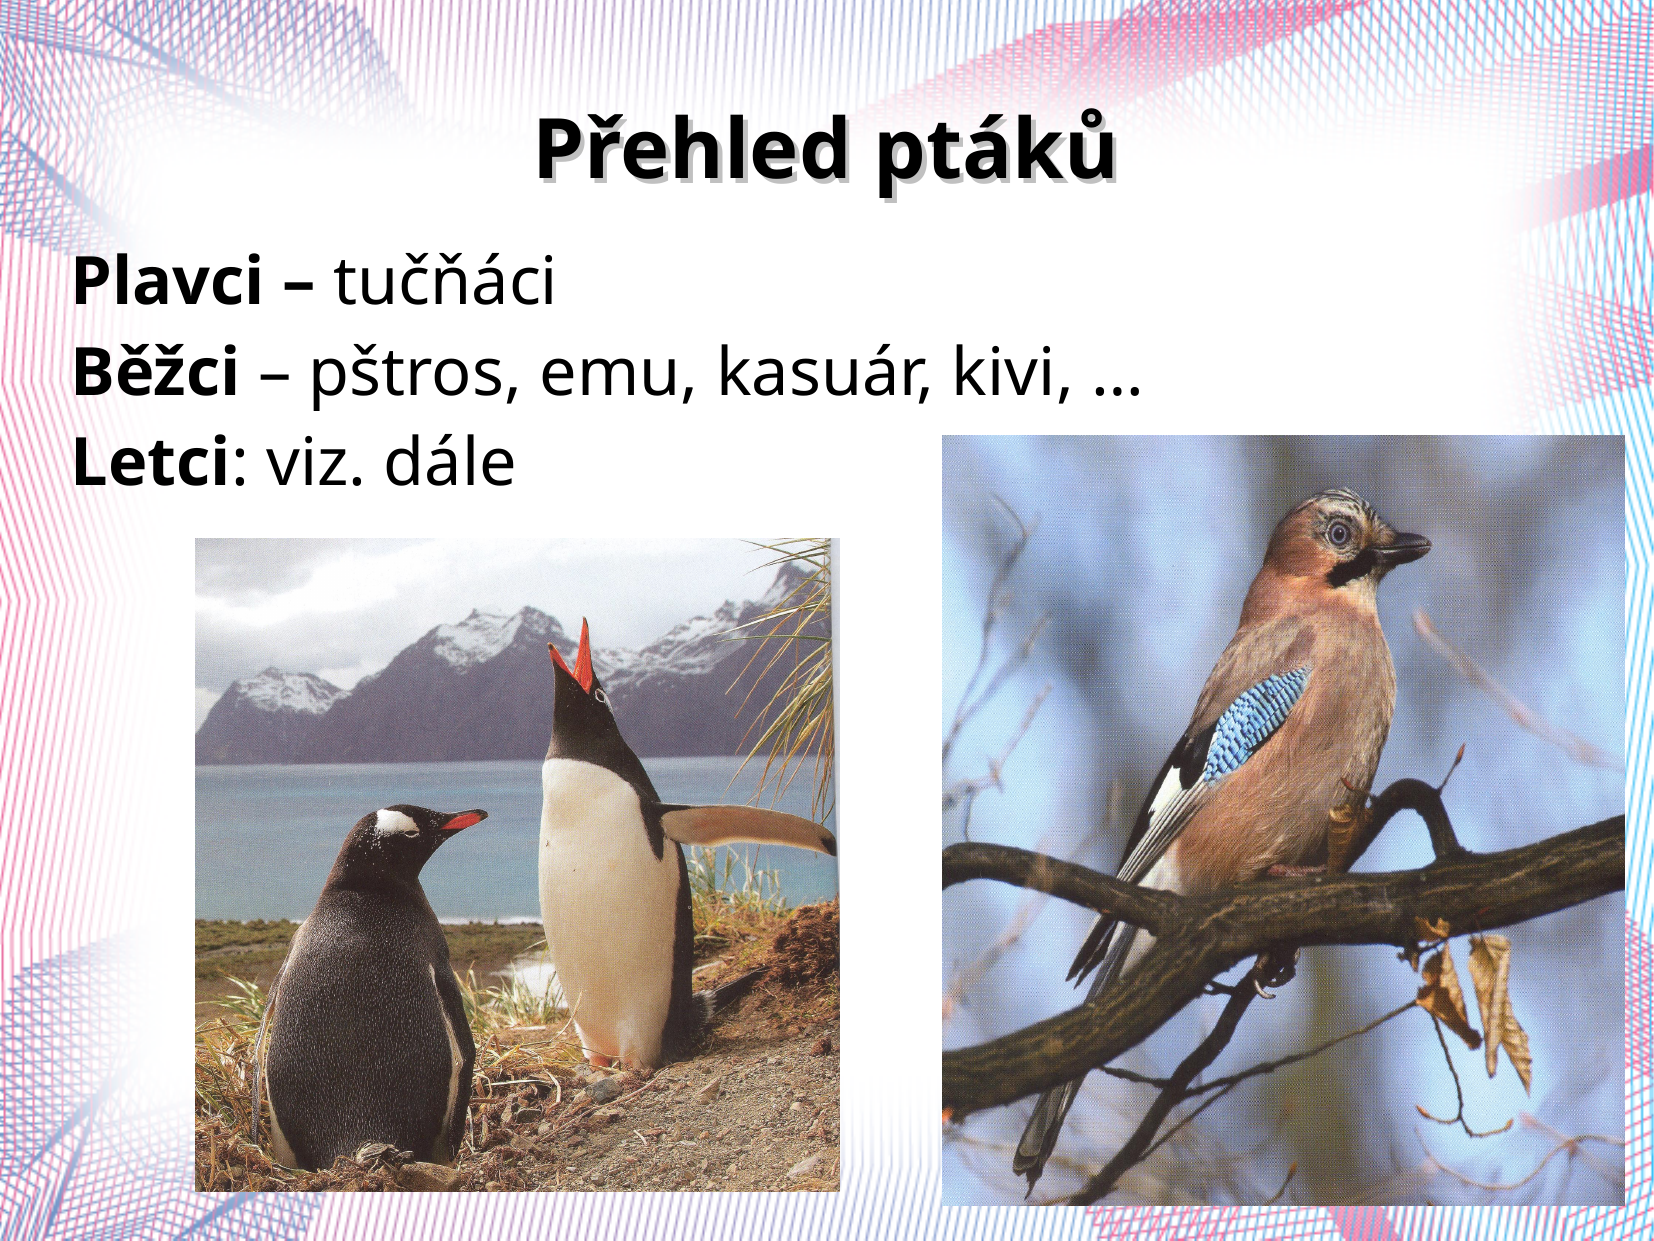

Přehled ptáků
Plavci – tučňáci
Běžci – pštros, emu, kasuár, kivi, …
Letci: viz. dále